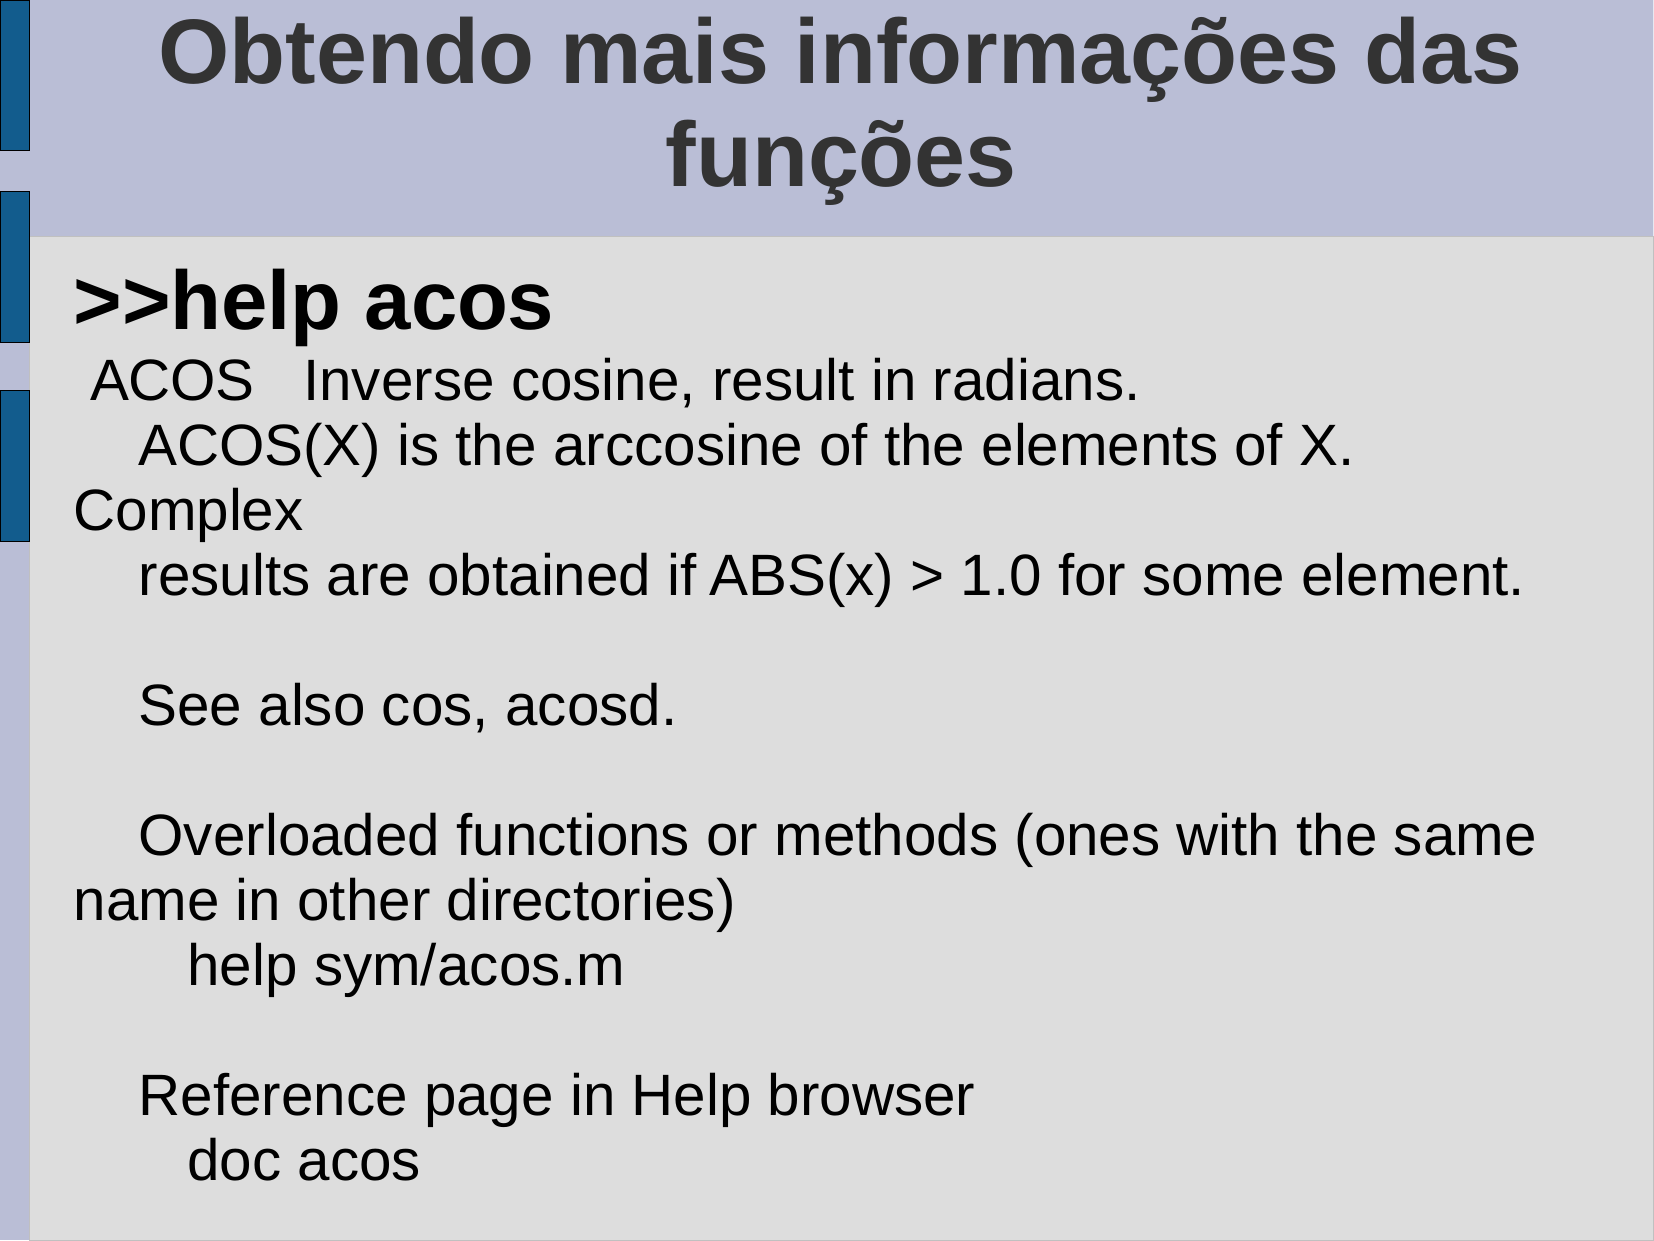

# Obtendo mais informações das funções
>>help acos
 ACOS Inverse cosine, result in radians.
 ACOS(X) is the arccosine of the elements of X. Complex
 results are obtained if ABS(x) > 1.0 for some element.
 See also cos, acosd.
 Overloaded functions or methods (ones with the same name in other directories)
 help sym/acos.m
 Reference page in Help browser
 doc acos